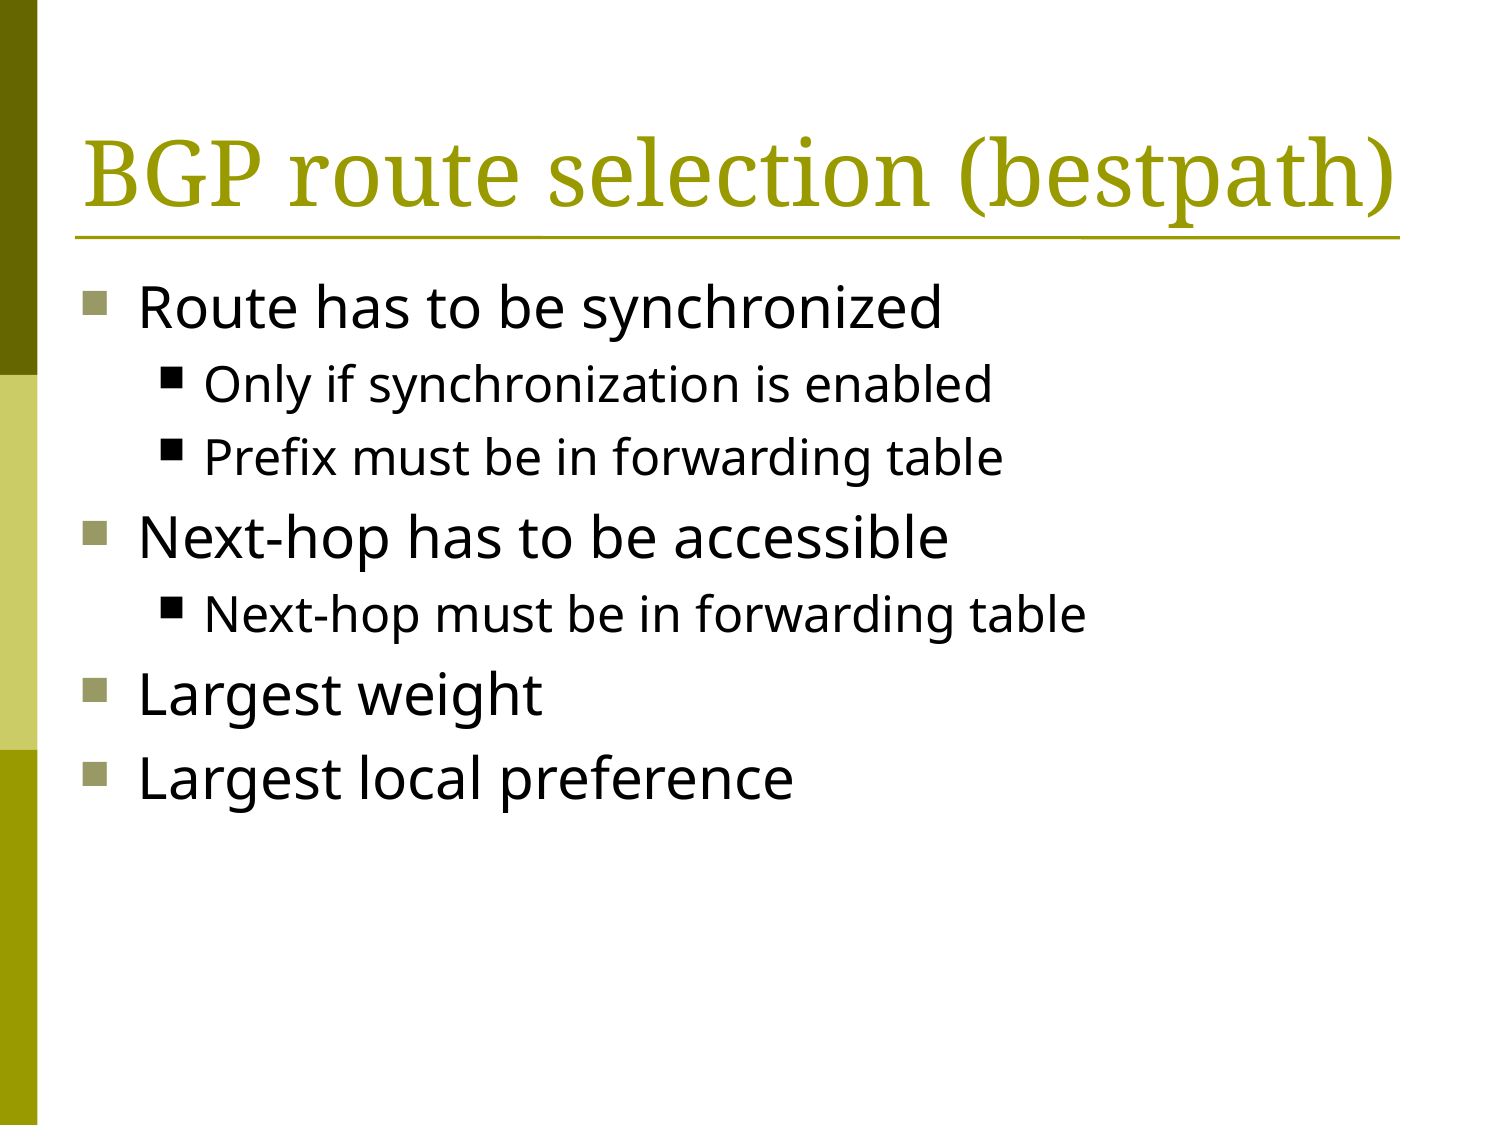

# BGP route selection (bestpath)
Route has to be synchronized
Only if synchronization is enabled
Prefix must be in forwarding table
Next-hop has to be accessible
Next-hop must be in forwarding table
Largest weight
Largest local preference